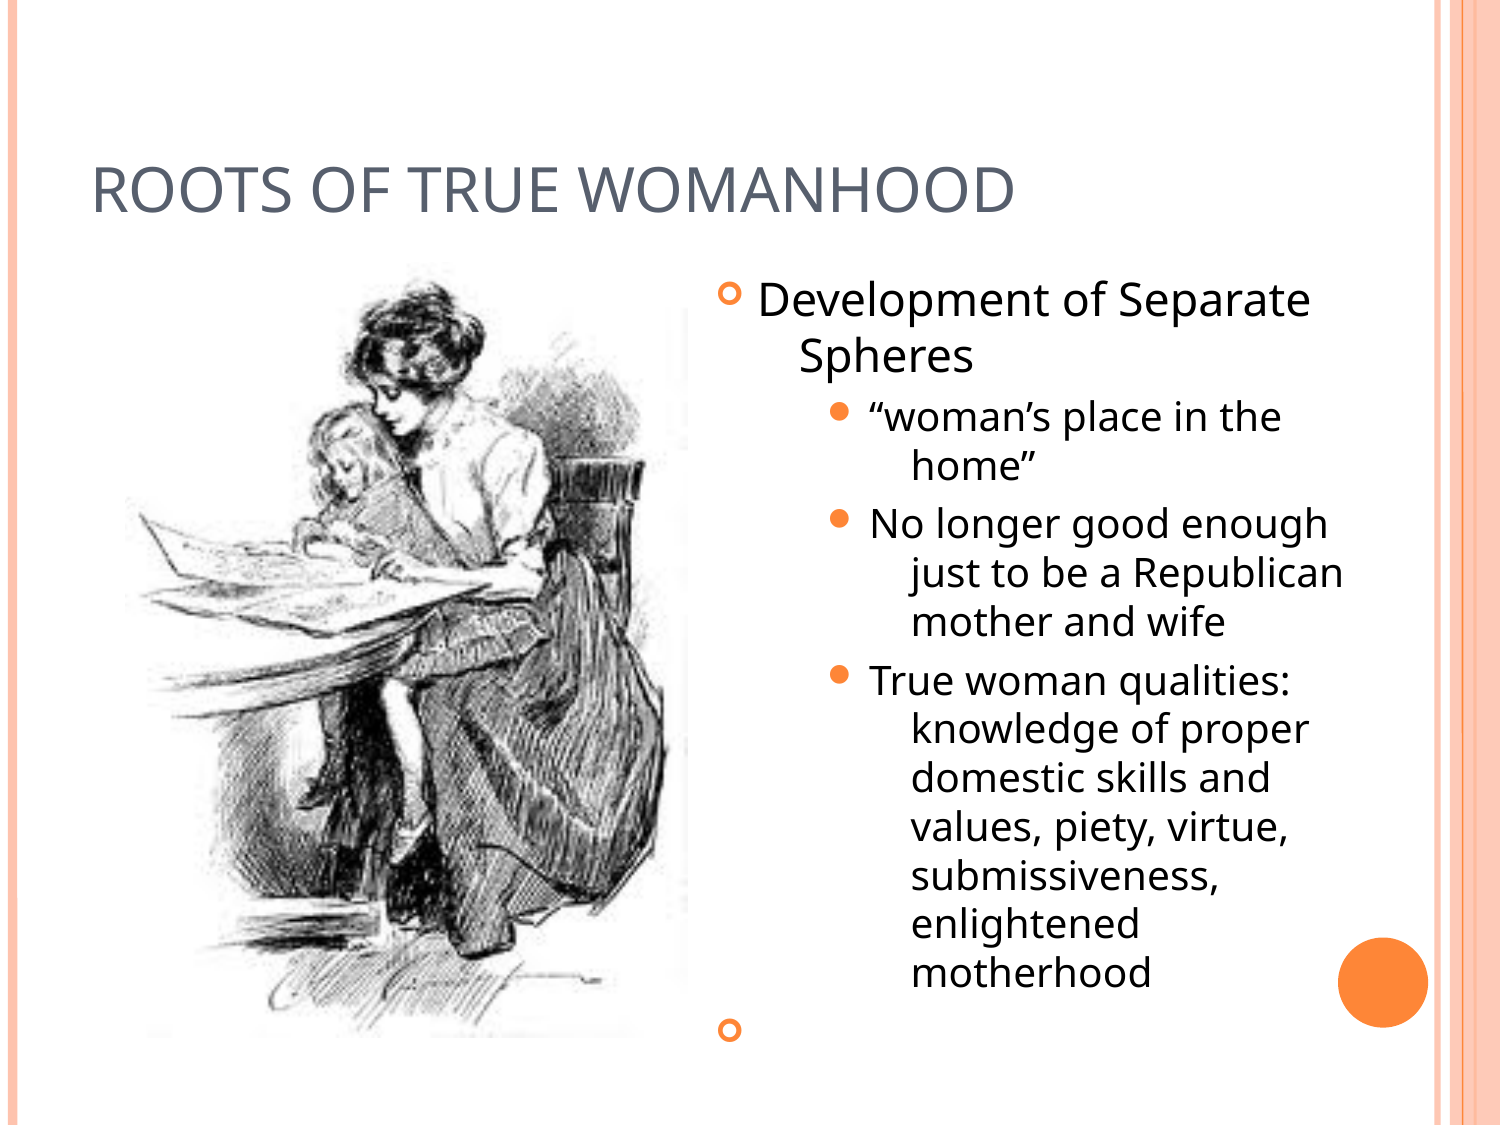

# Roots of True Womanhood
Development of Separate Spheres
“woman’s place in the home”
No longer good enough just to be a Republican mother and wife
True woman qualities: knowledge of proper domestic skills and values, piety, virtue, submissiveness, enlightened motherhood